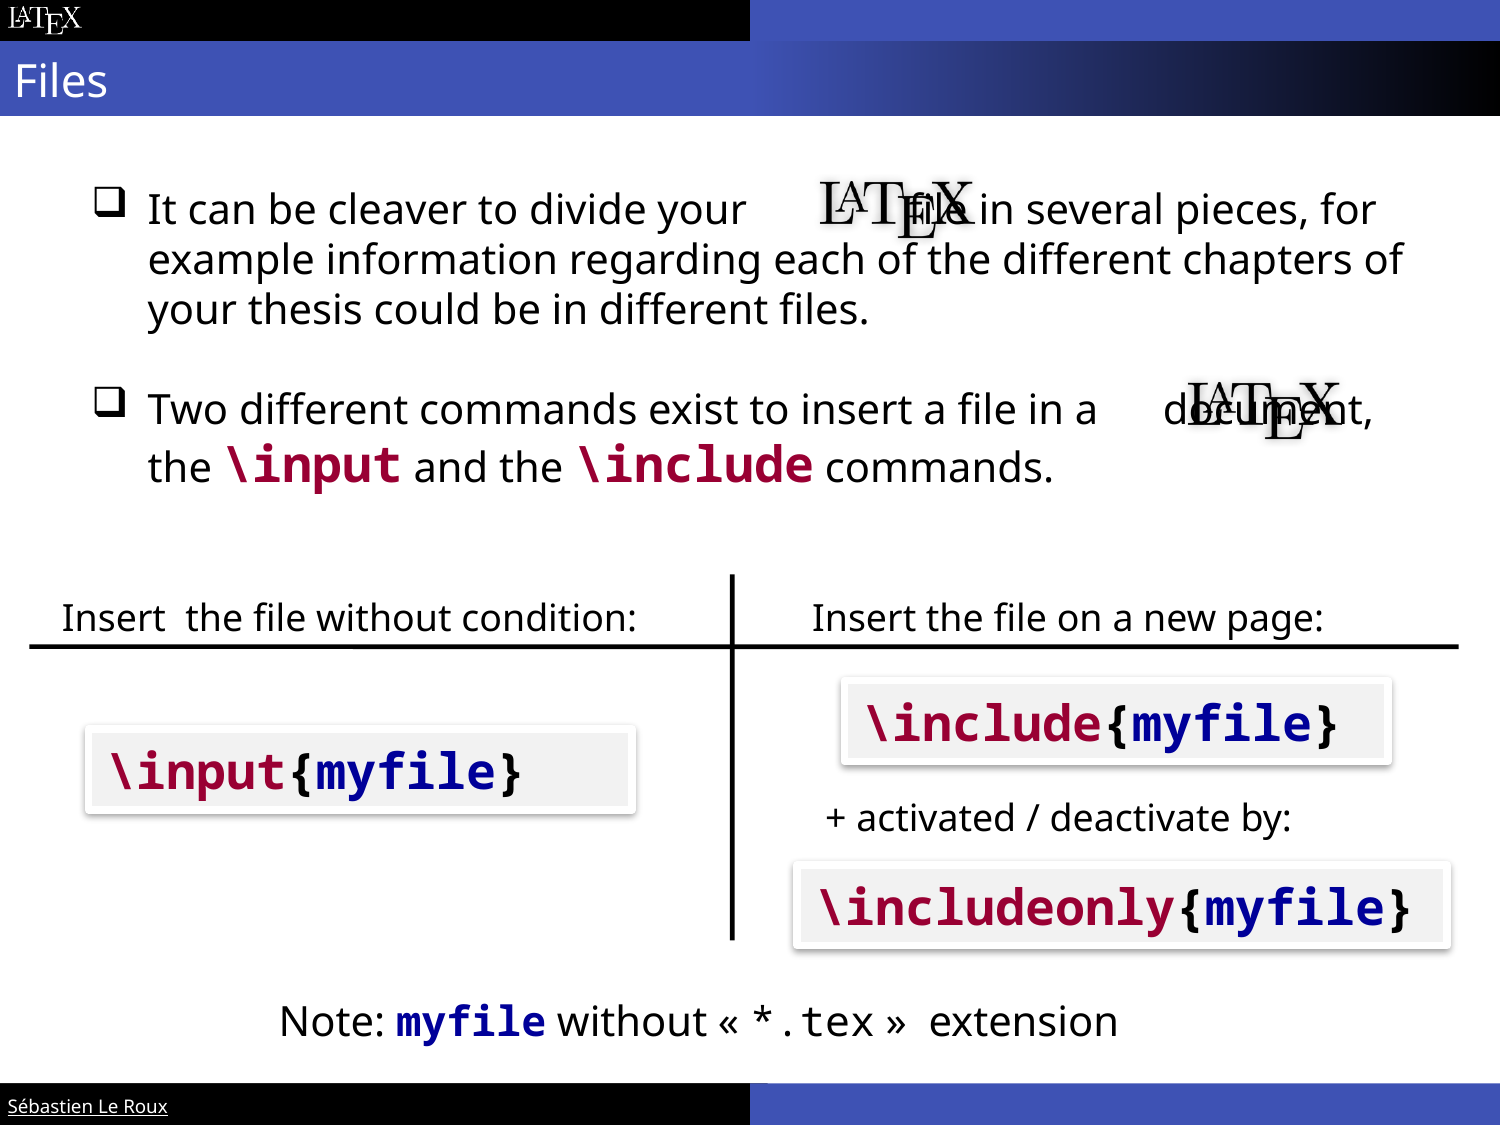

# Files
It can be cleaver to divide your file in several pieces, for example information regarding each of the different chapters of your thesis could be in different files.
Two different commands exist to insert a file in a document, the \input and the \include commands.
Insert the file without condition:
Insert the file on a new page:
\include{myfile}
\input{myfile}
+ activated / deactivate by:
\includeonly{myfile}
Note: myfile without « *.tex » extension